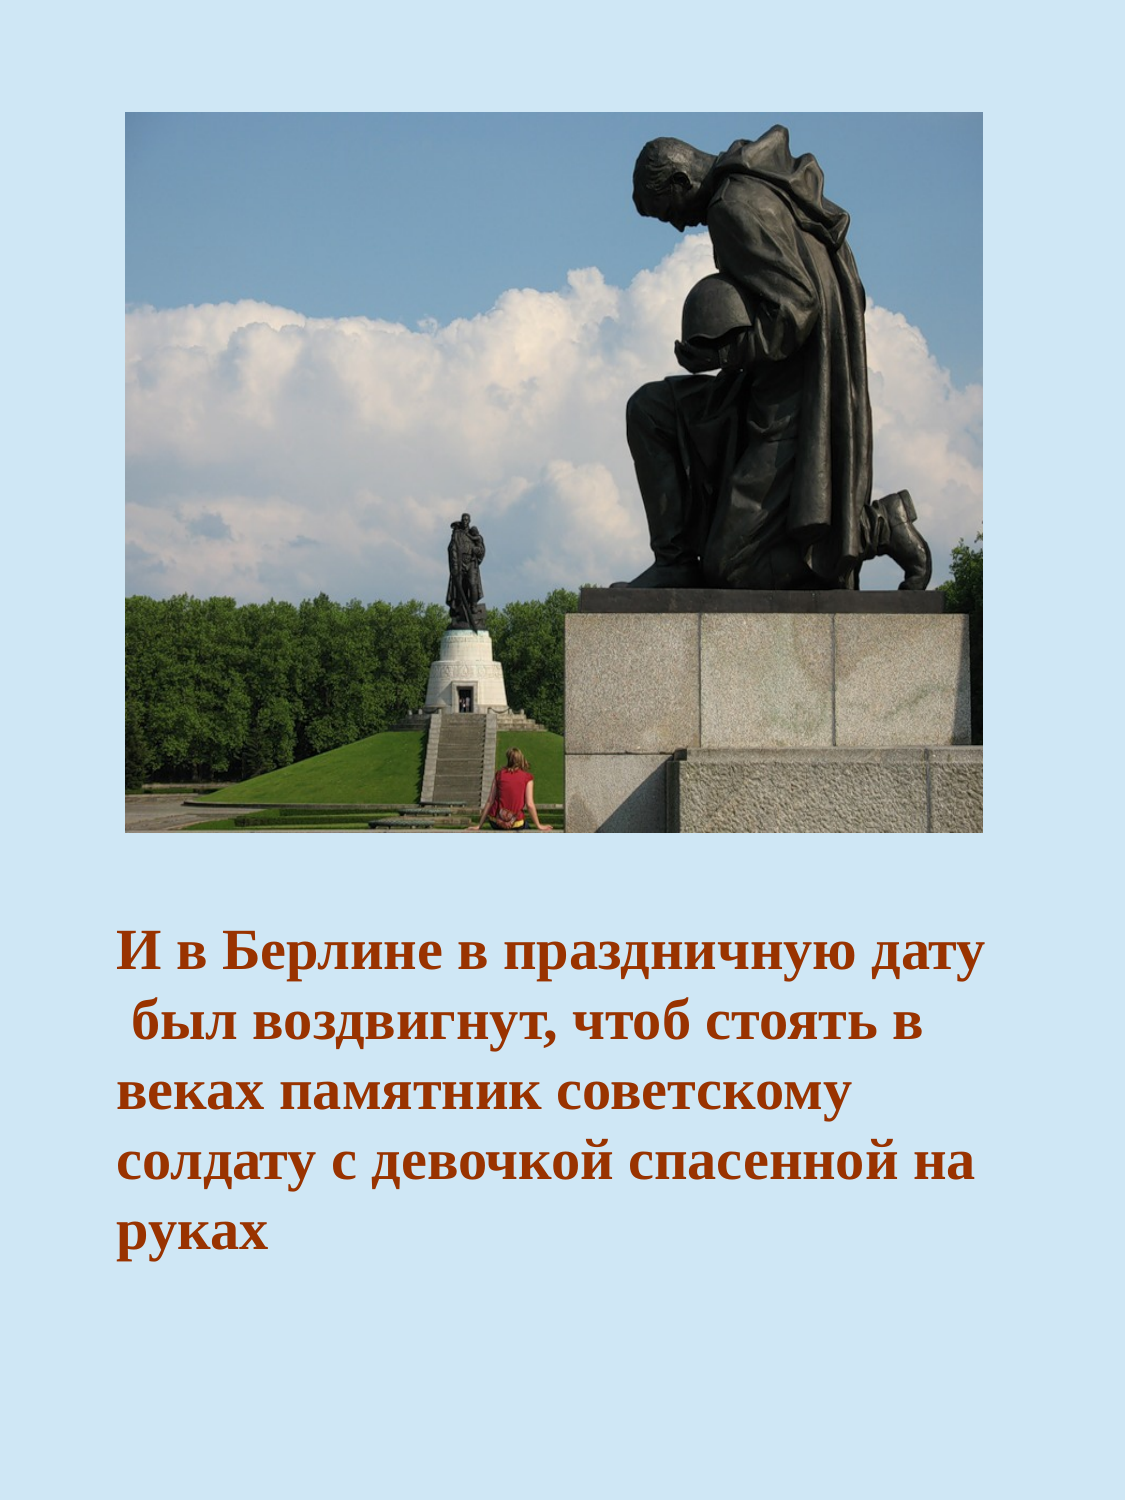

И в Берлине в праздничную дату
 был воздвигнут, чтоб стоять в веках памятник советскому солдату с девочкой спасенной на руках